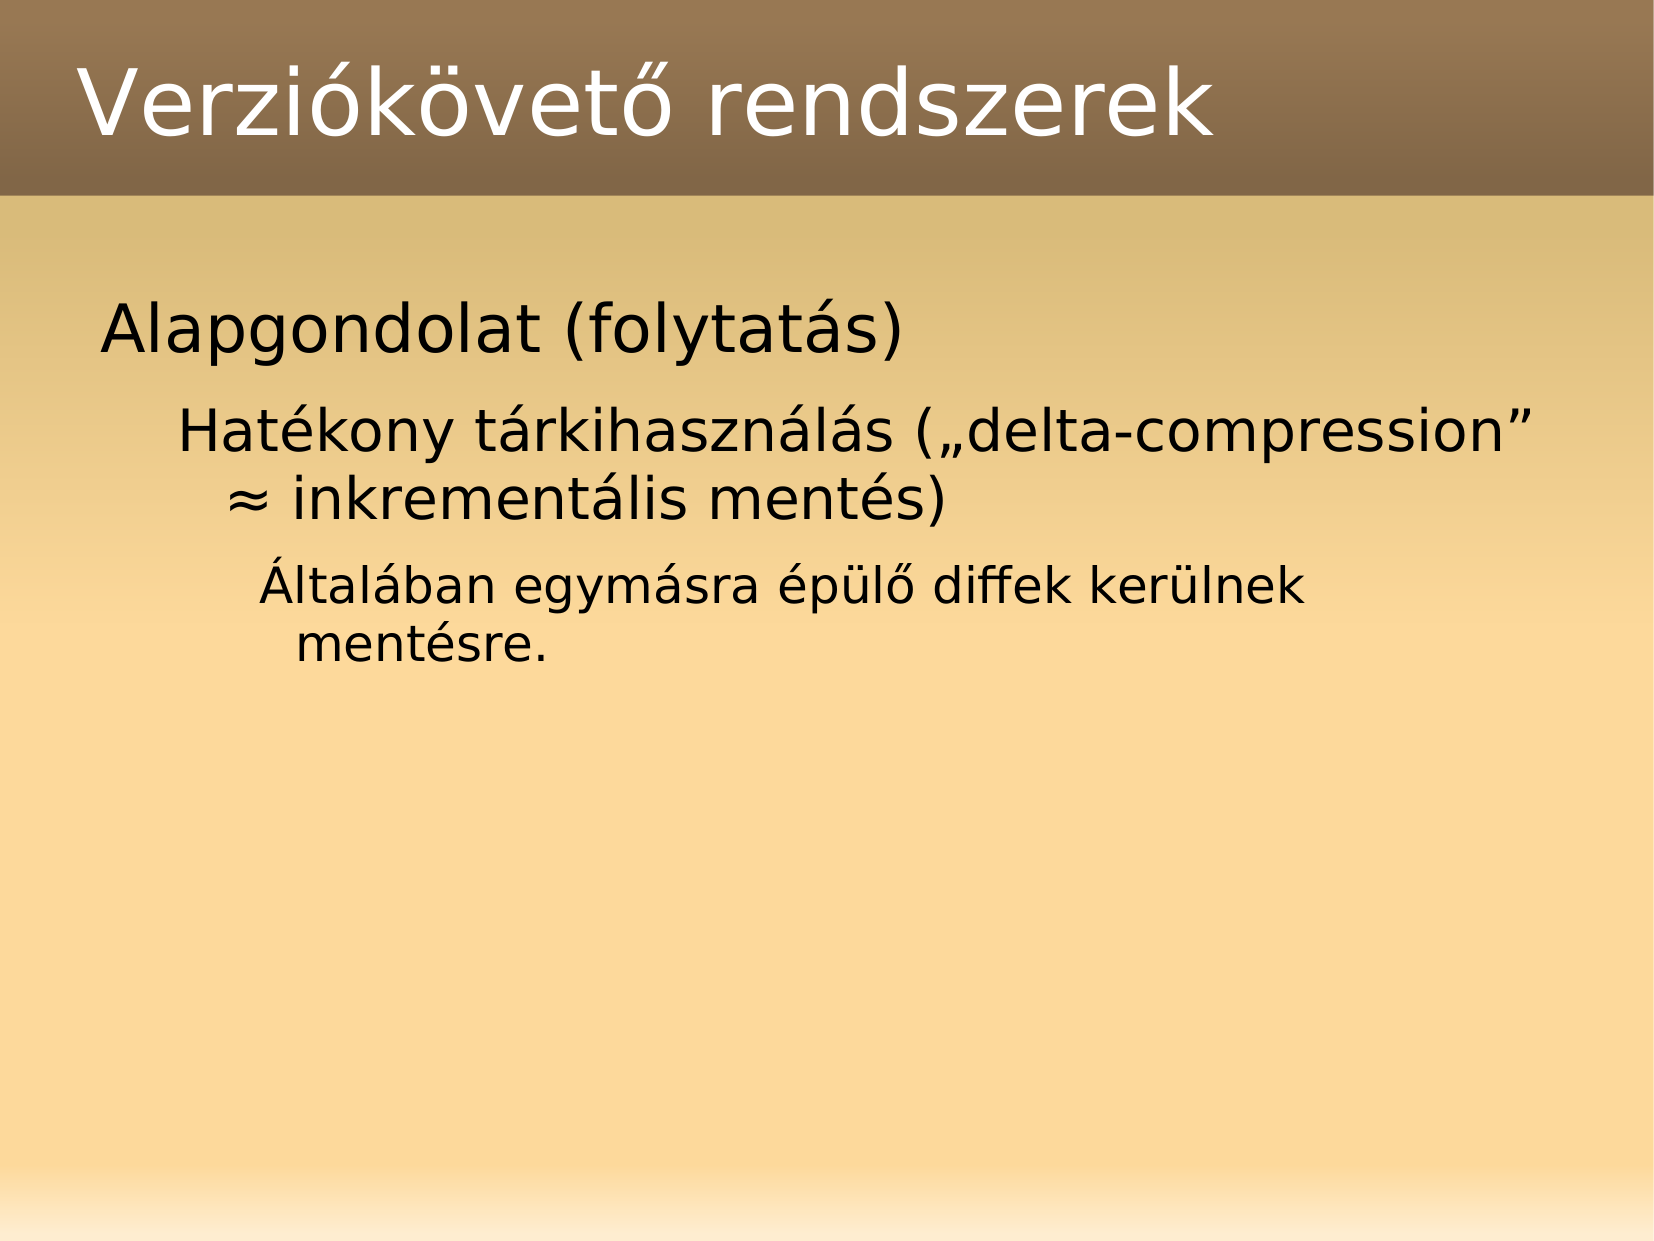

# Verziókövető rendszerek
Alapgondolat (folytatás)
Hatékony tárkihasználás („delta-compression” ≈ inkrementális mentés)
Általában egymásra épülő diffek kerülnek mentésre.